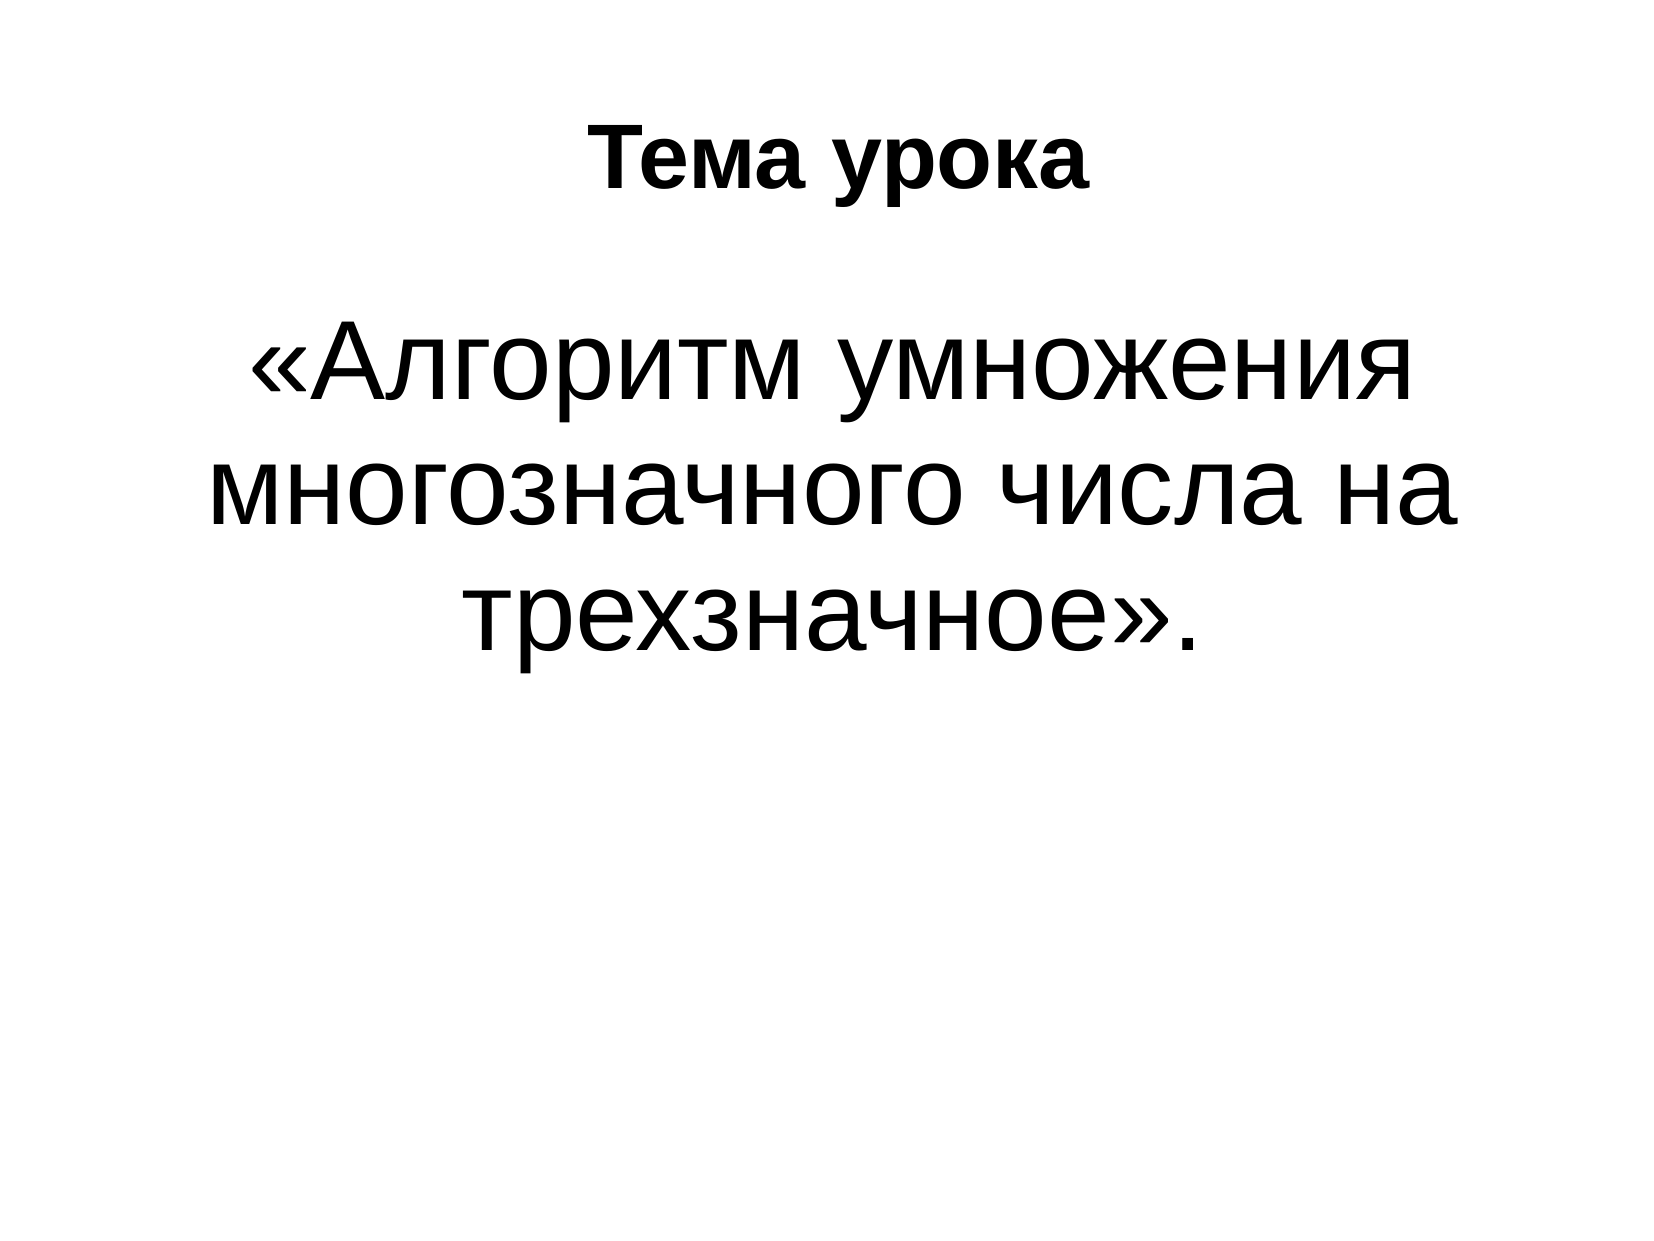

# Тема урока
«Алгоритм умножения многозначного числа на трехзначное».